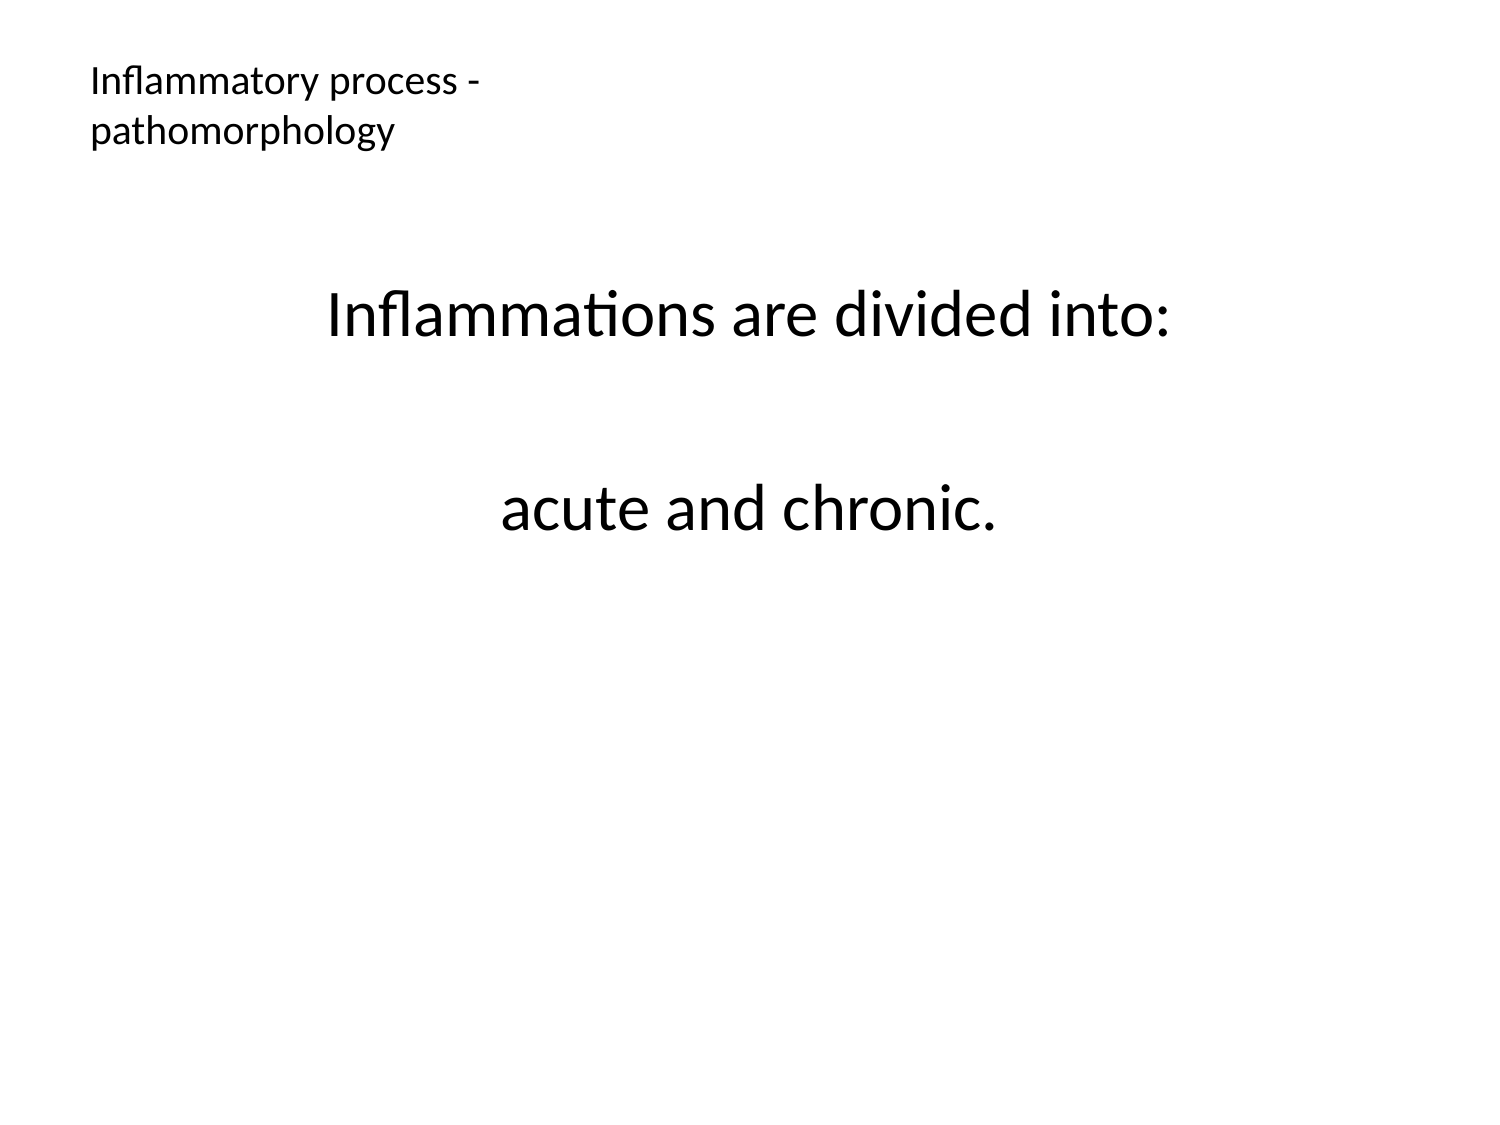

# Inflammatory process - pathomorphology
Inflammations are divided into:
acute and chronic.